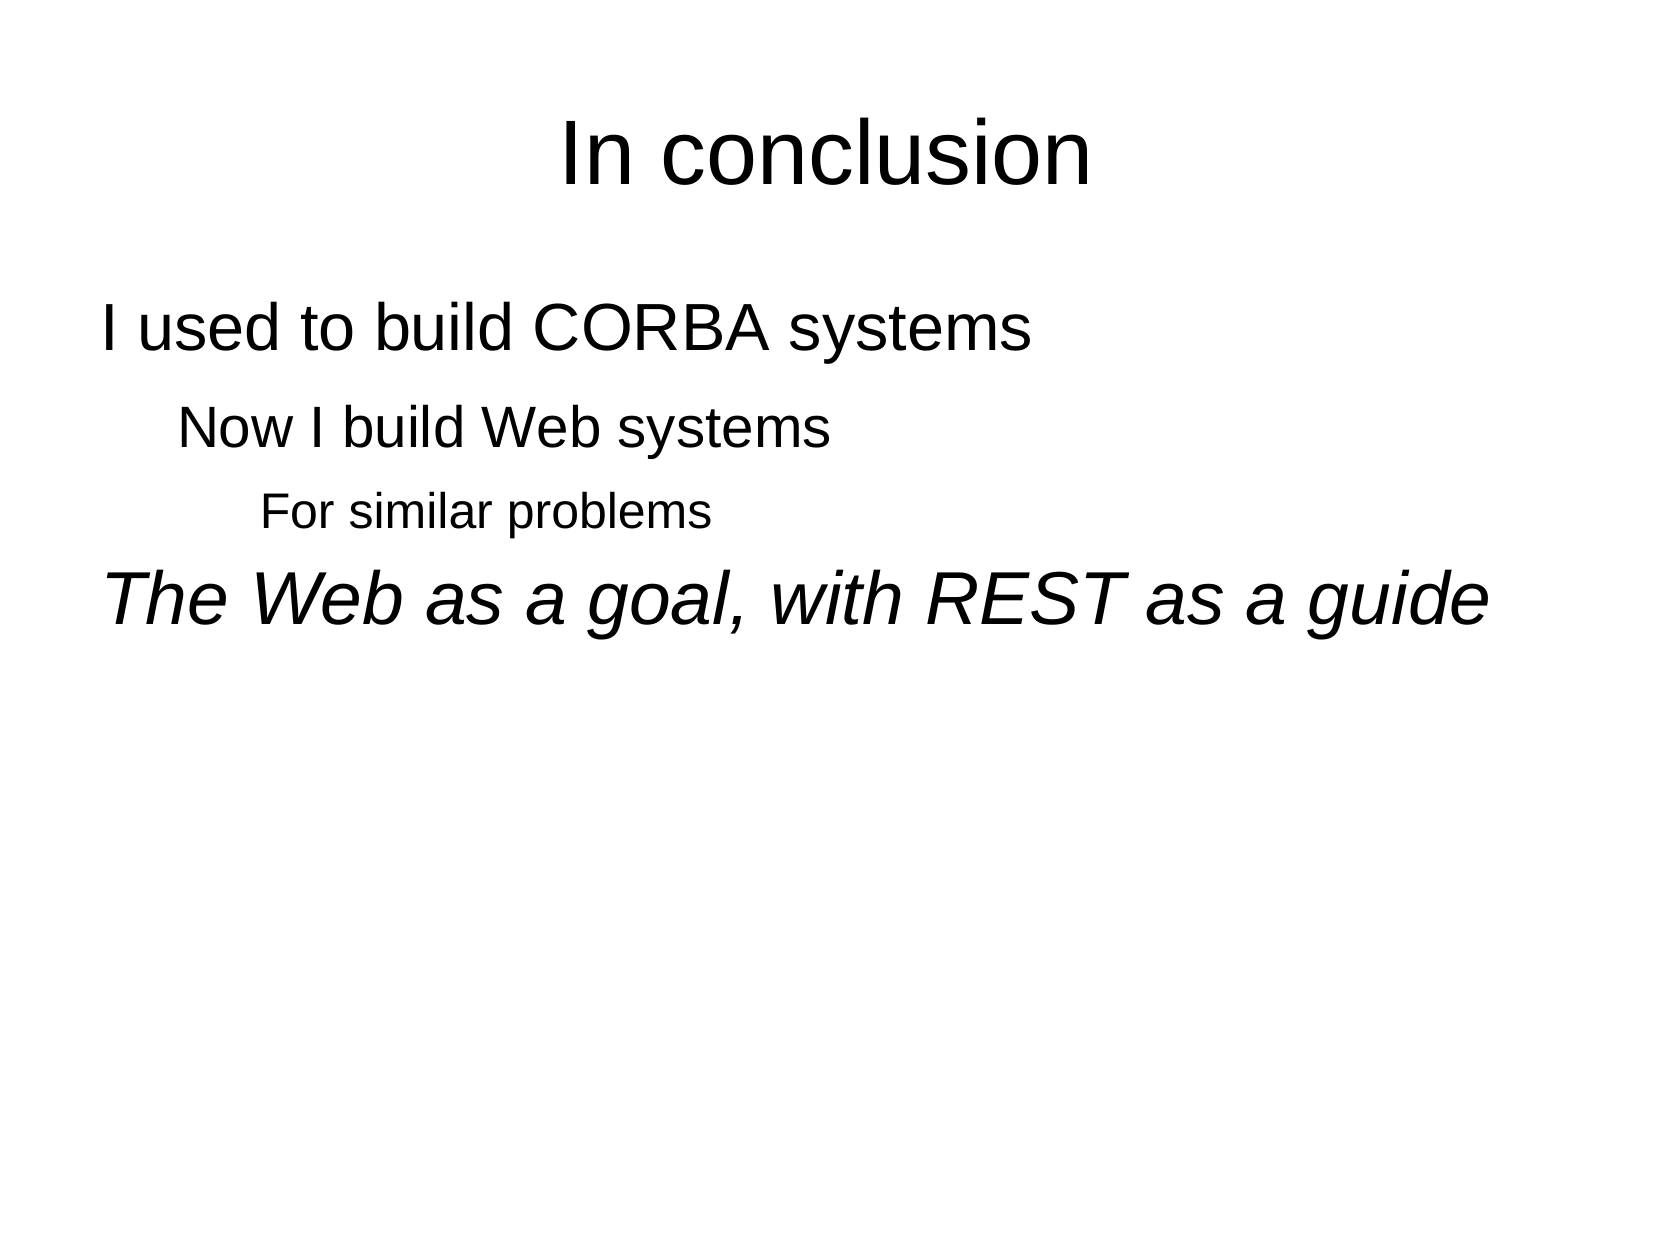

# In conclusion
I used to build CORBA systems
Now I build Web systems
For similar problems
The Web as a goal, with REST as a guide